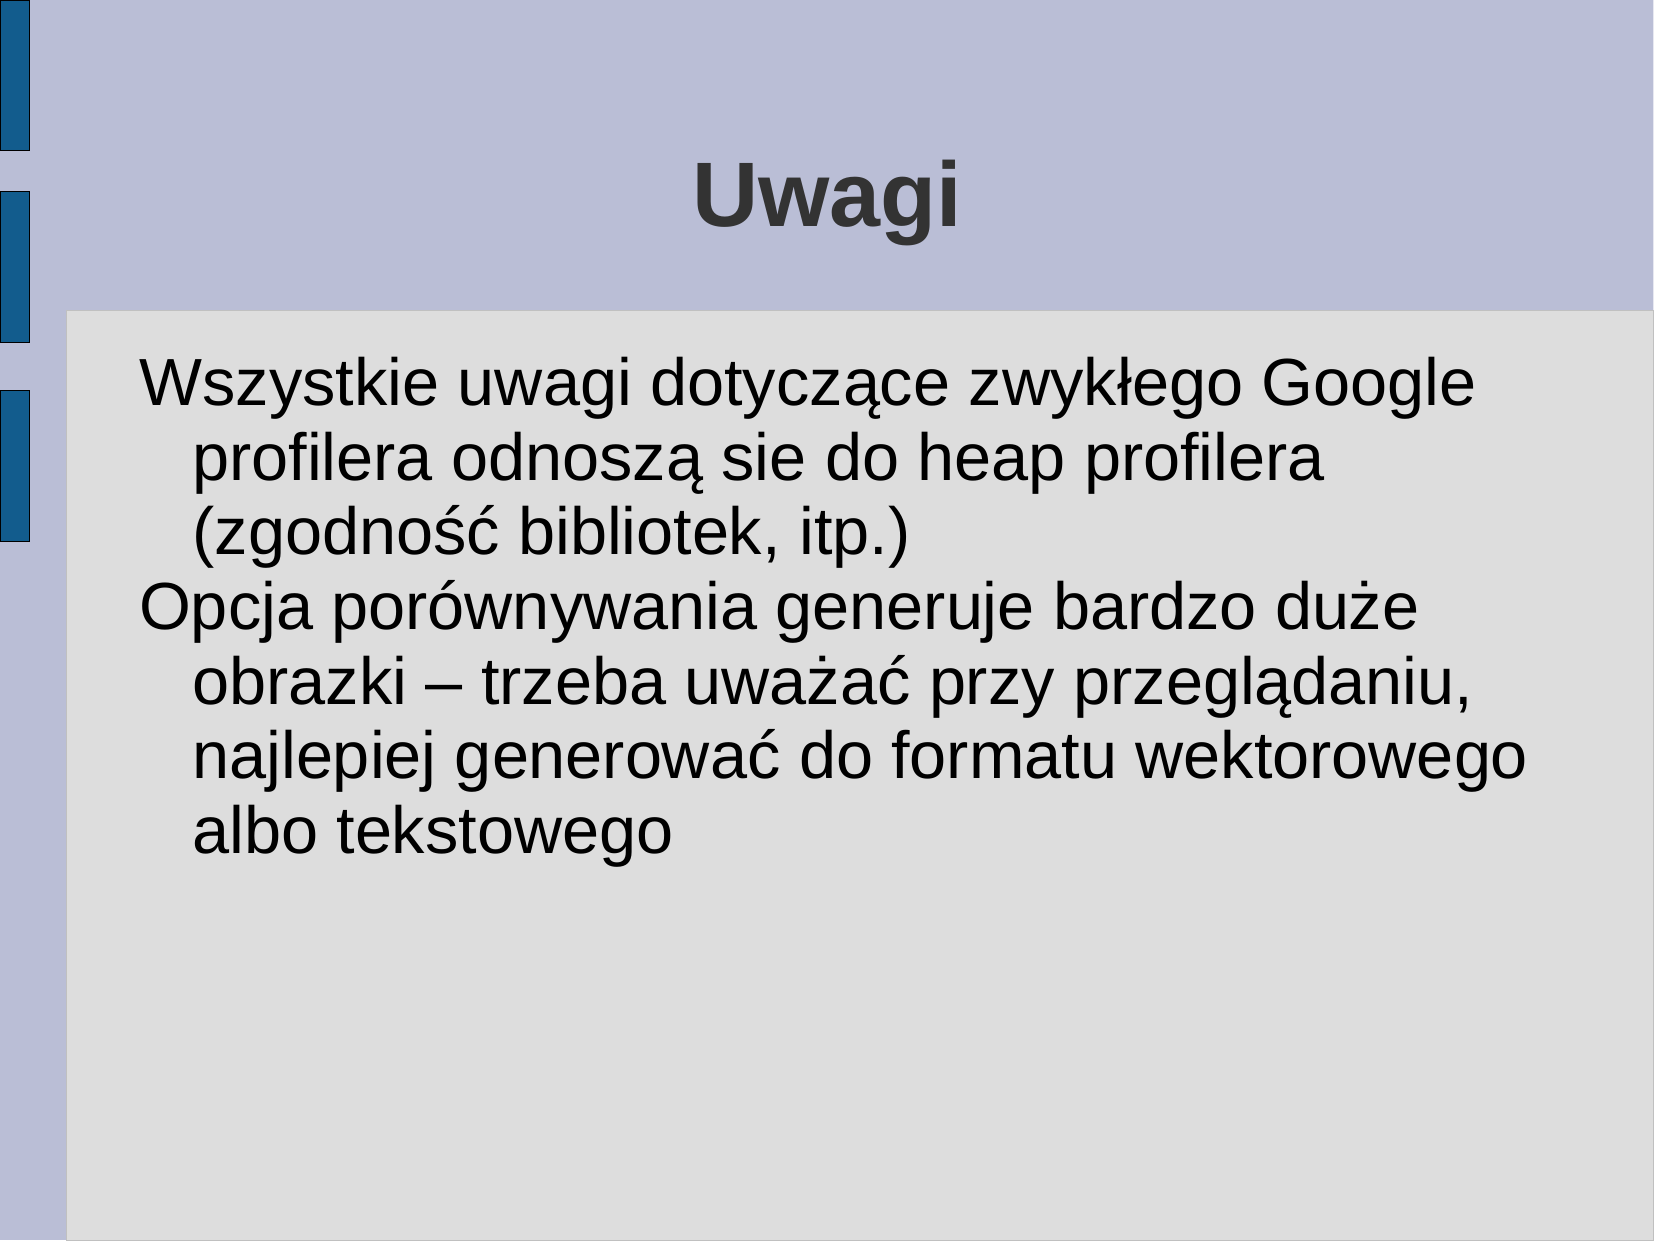

# Uwagi
Wszystkie uwagi dotyczące zwykłego Google profilera odnoszą sie do heap profilera (zgodność bibliotek, itp.)
Opcja porównywania generuje bardzo duże obrazki – trzeba uważać przy przeglądaniu, najlepiej generować do formatu wektorowego albo tekstowego